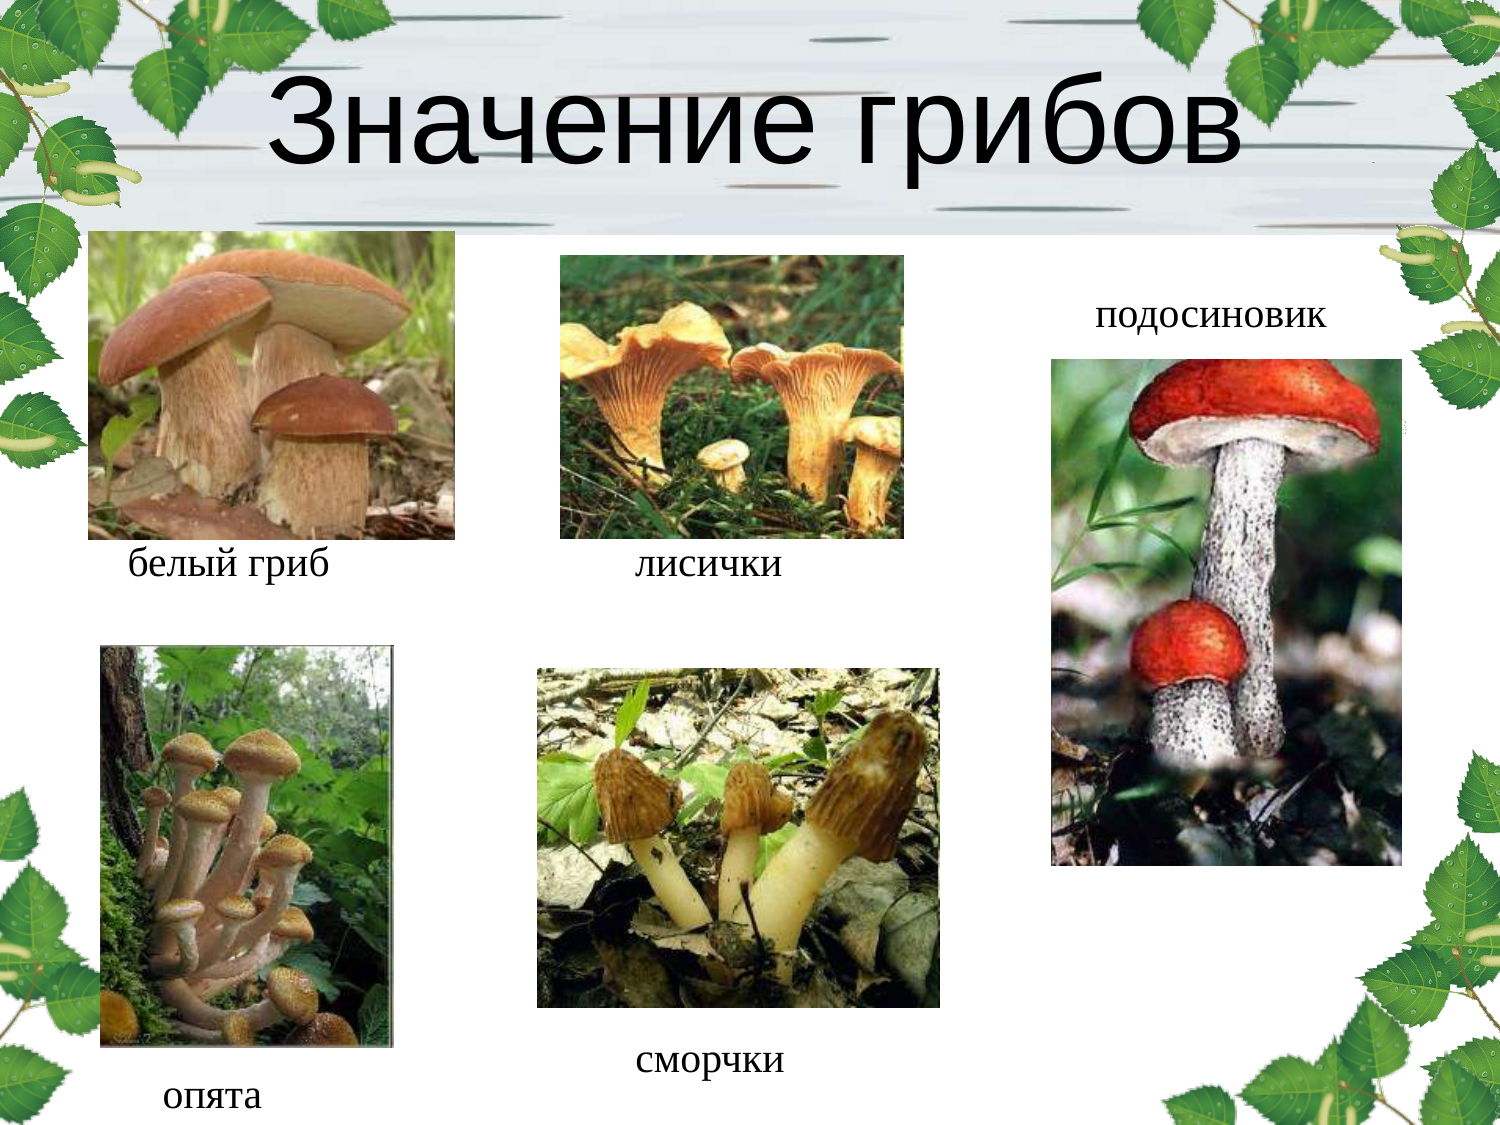

Значение грибов
подосиновик
белый гриб
лисички
сморчки
опята